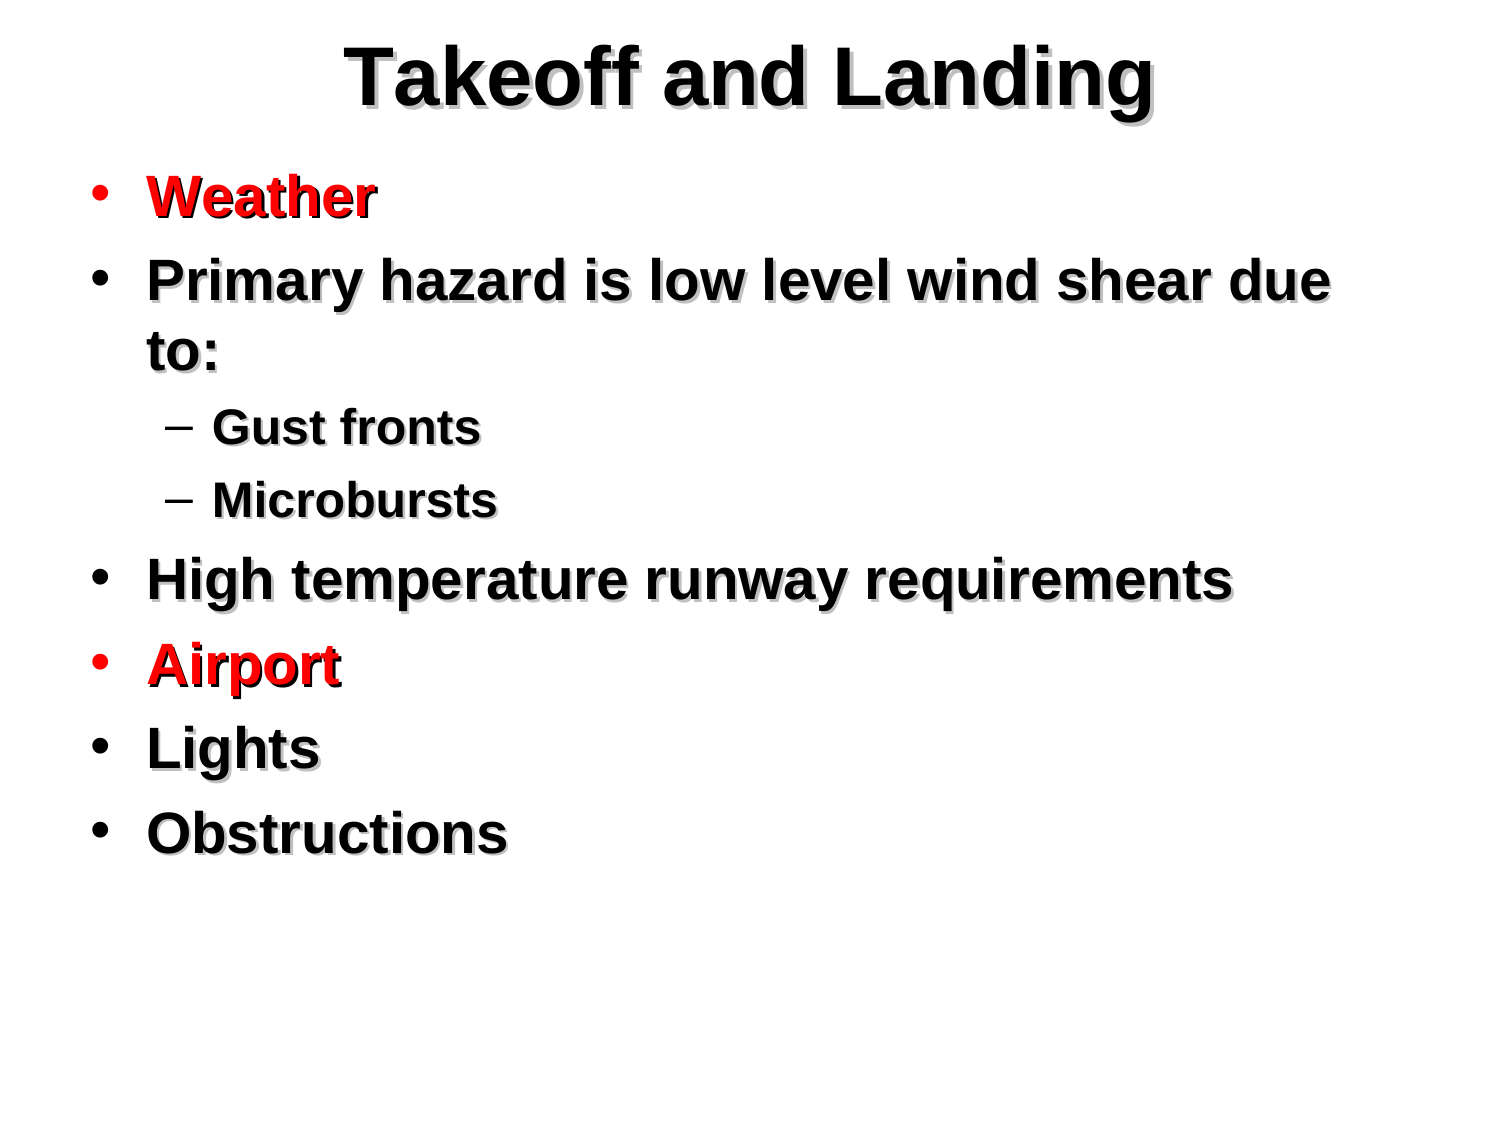

Takeoff and Landing
# Weather
Primary hazard is low level wind shear due to:
Gust fronts
Microbursts
High temperature runway requirements
Airport
Lights
Obstructions